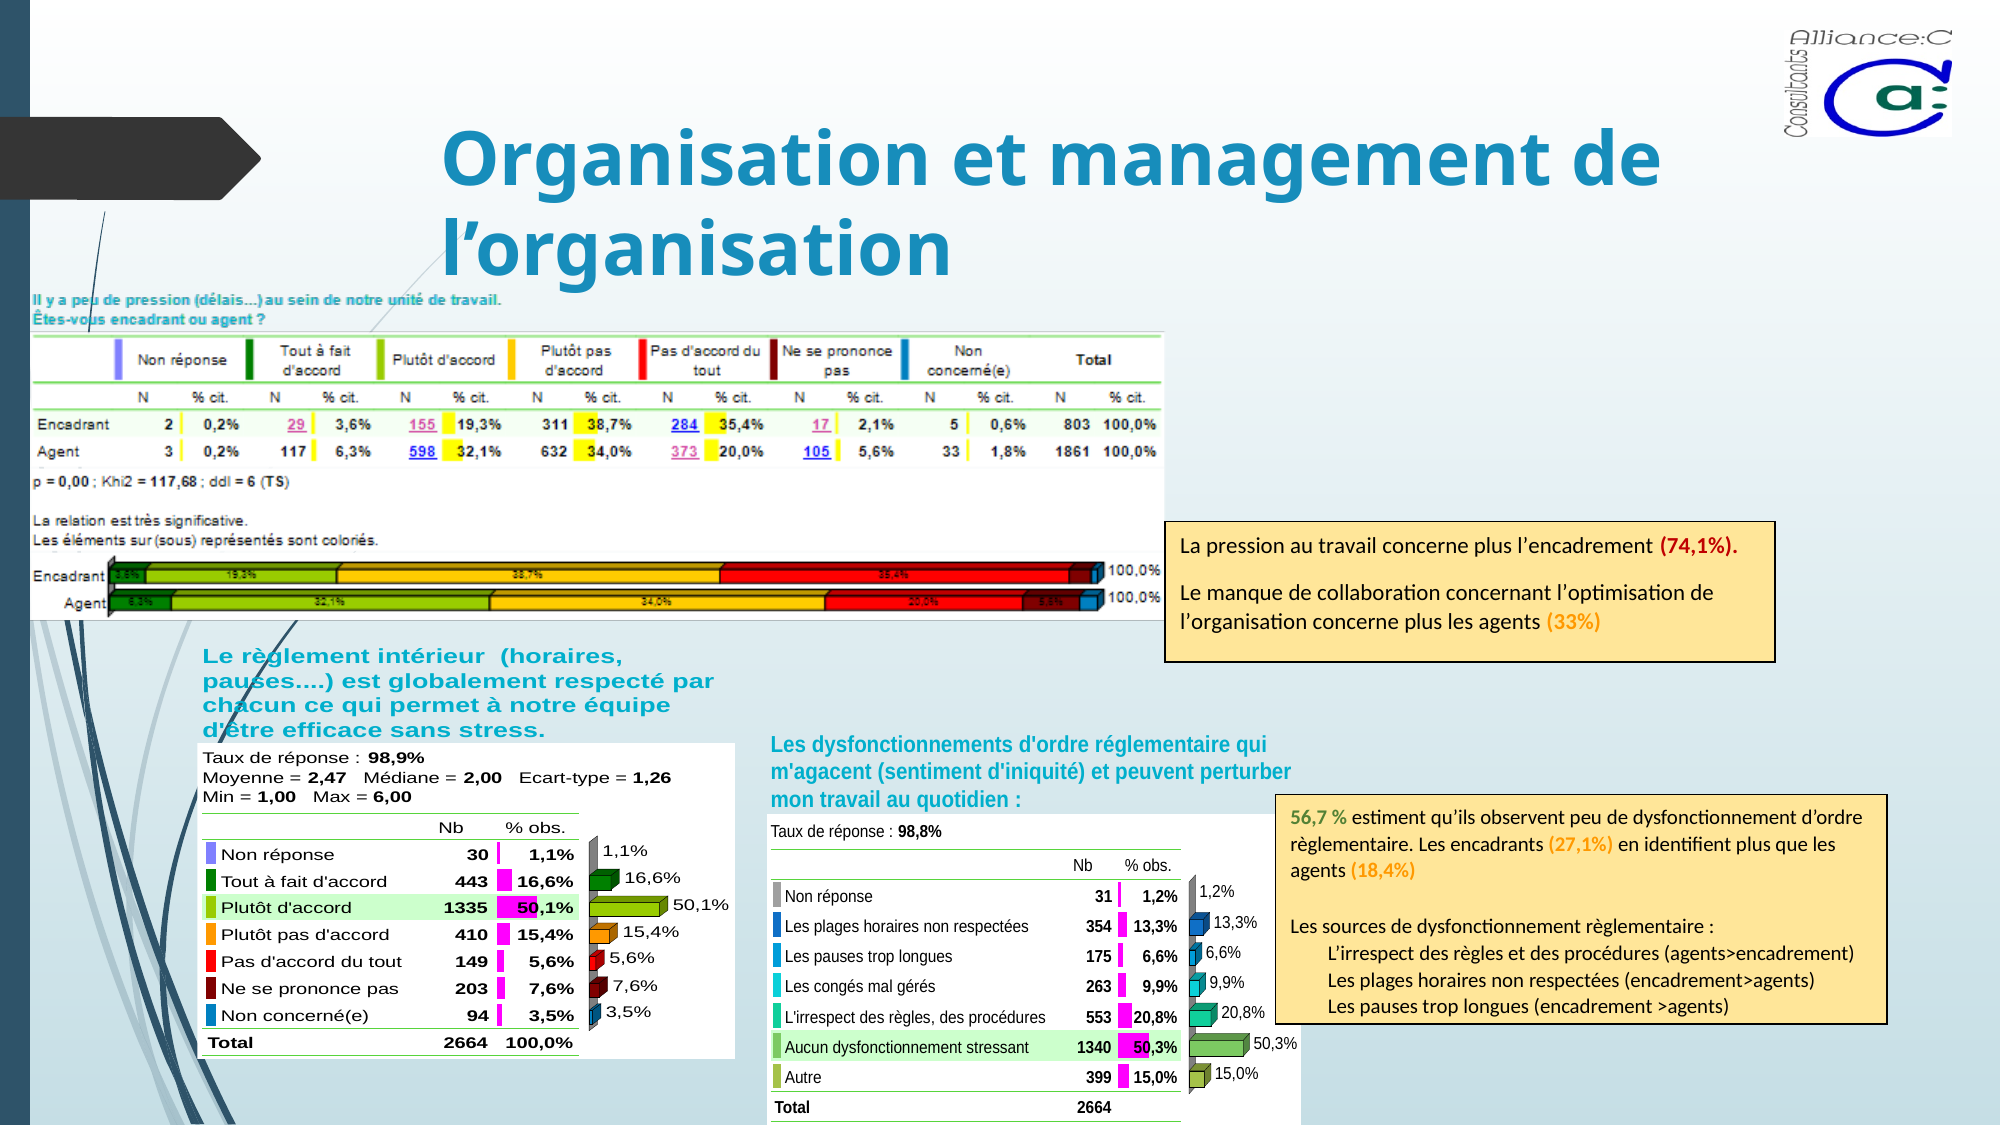

# Organisation et management de l’organisation
La pression au travail concerne plus l’encadrement (74,1%).
Le manque de collaboration concernant l’optimisation de l’organisation concerne plus les agents (33%)
56,7 % estiment qu’ils observent peu de dysfonctionnement d’ordre règlementaire. Les encadrants (27,1%) en identifient plus que les agents (18,4%)
Les sources de dysfonctionnement règlementaire :
L’irrespect des règles et des procédures (agents>encadrement)
Les plages horaires non respectées (encadrement>agents)
Les pauses trop longues (encadrement >agents)